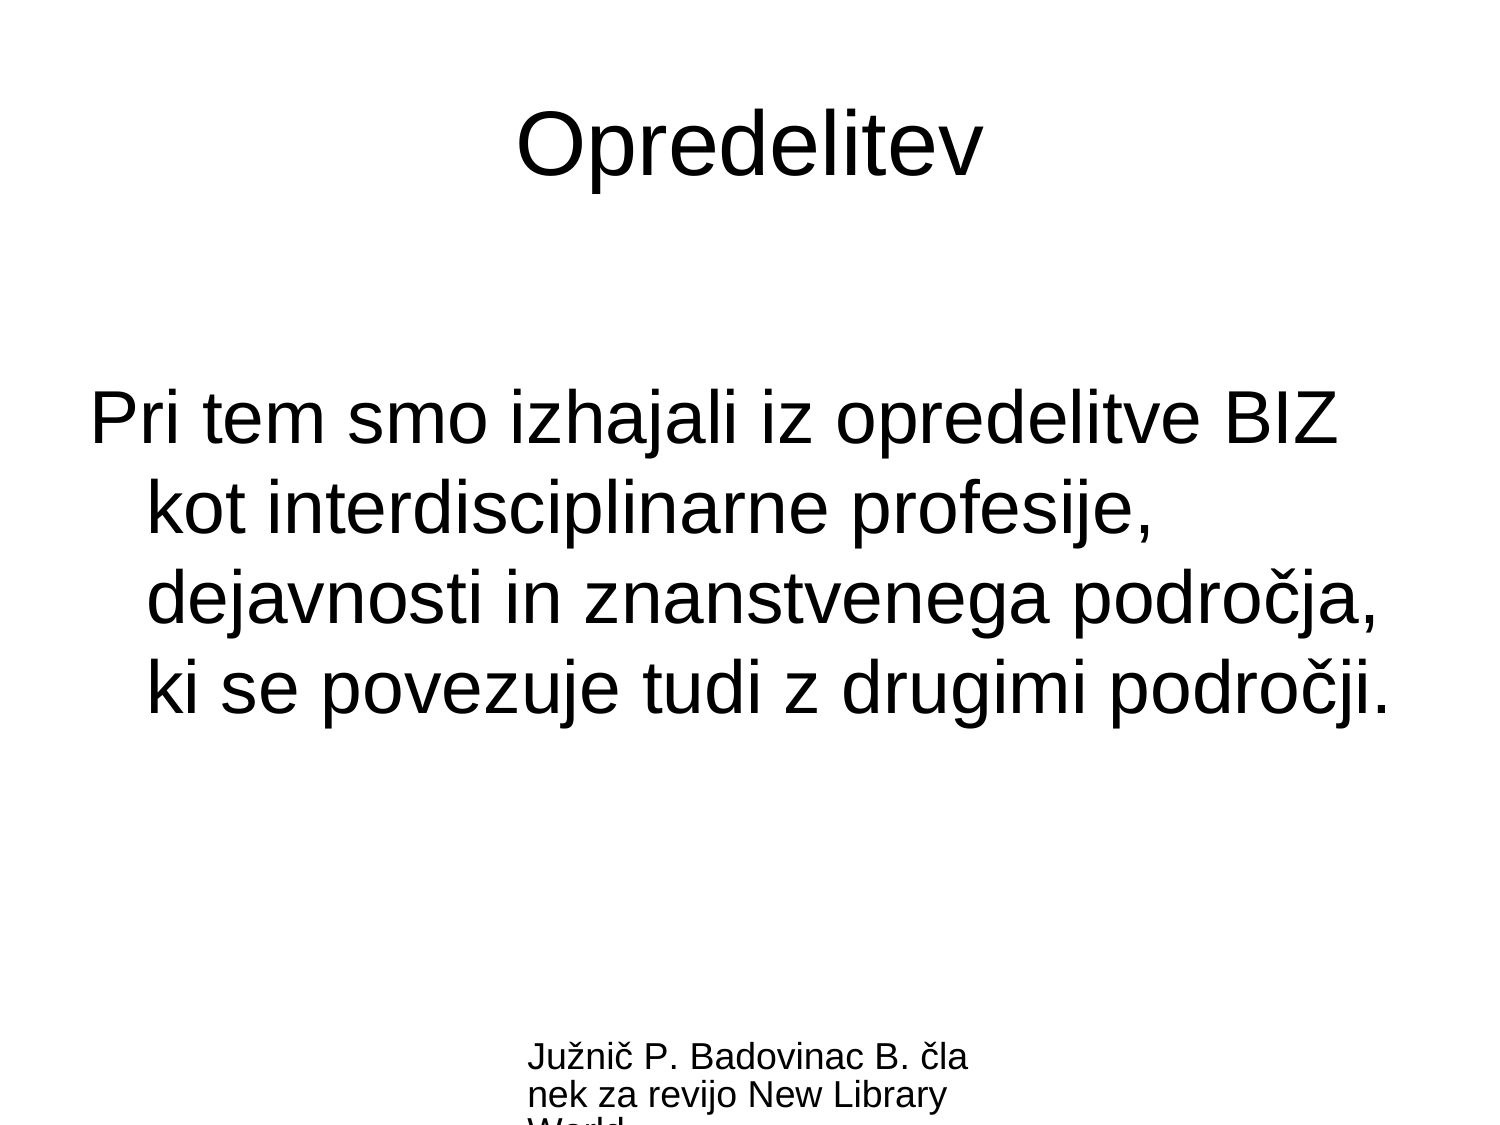

# Opredelitev
Pri tem smo izhajali iz opredelitve BIZ kot interdisciplinarne profesije, dejavnosti in znanstvenega področja, ki se povezuje tudi z drugimi področji.
Južnič P. Badovinac B. članek za revijo New Library World